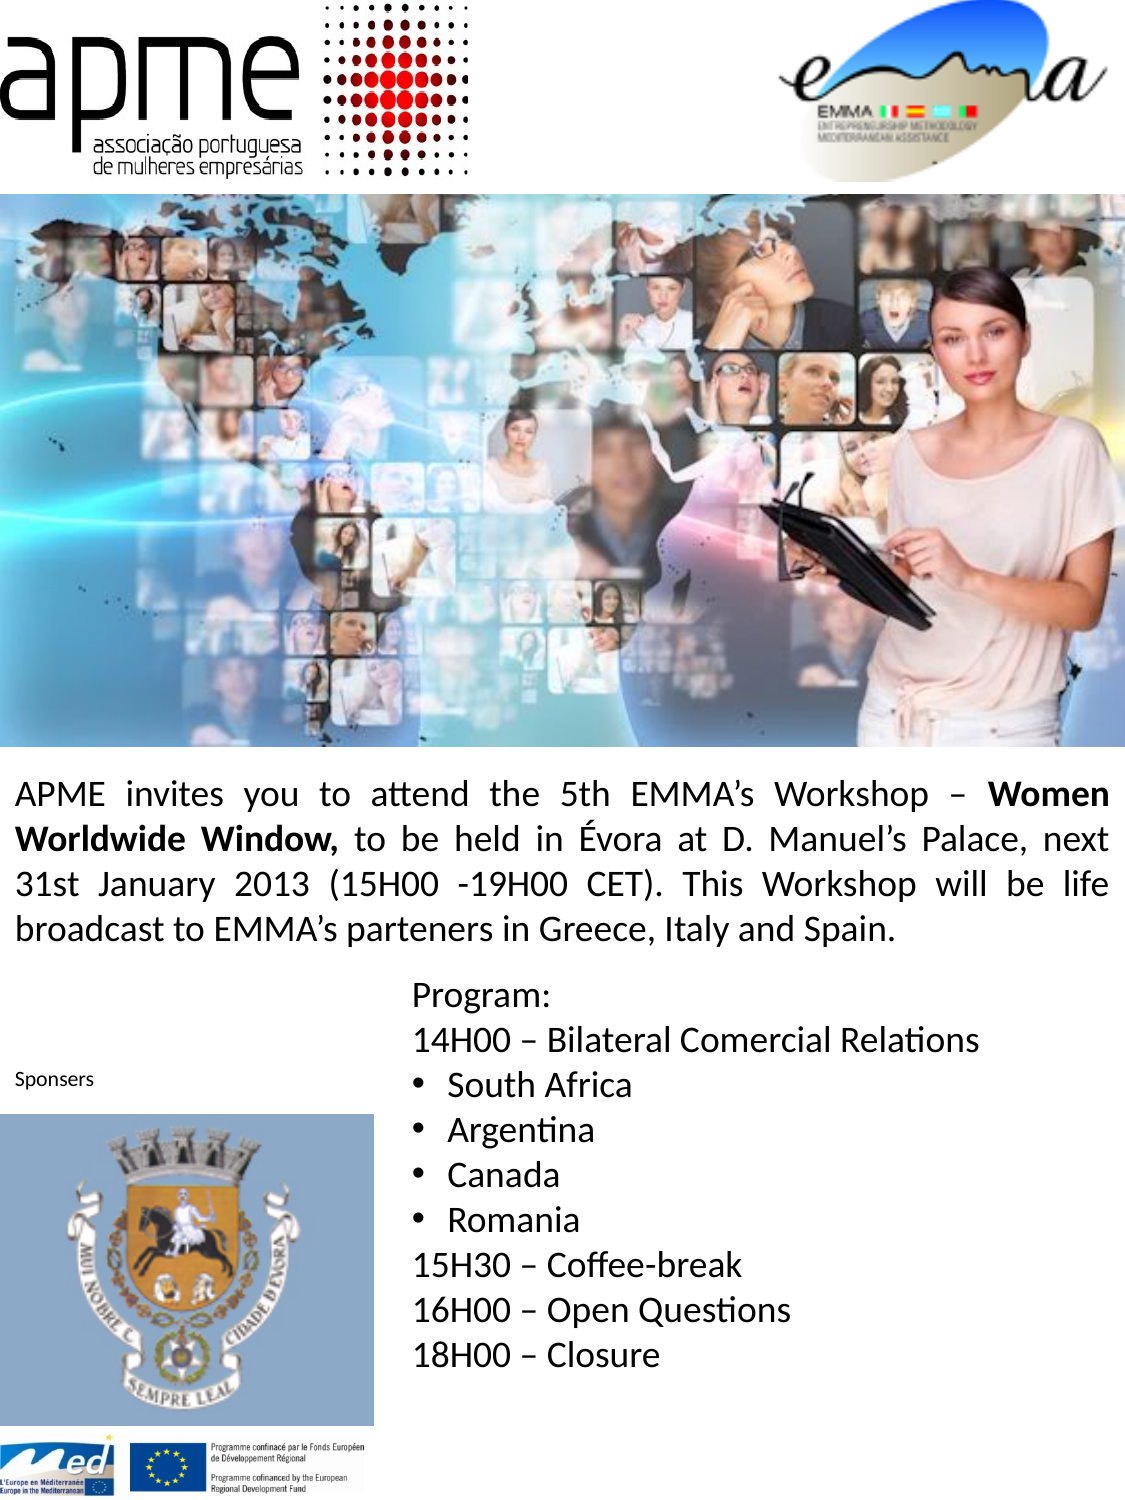

APME invites you to attend the 5th EMMA’s Workshop – Women Worldwide Window, to be held in Évora at D. Manuel’s Palace, next 31st January 2013 (15H00 -19H00 CET). This Workshop will be life broadcast to EMMA’s parteners in Greece, Italy and Spain.
Program:
14H00 – Bilateral Comercial Relations
South Africa
Argentina
Canada
Romania
15H30 – Coffee-break
16H00 – Open Questions
18H00 – Closure
Sponsers